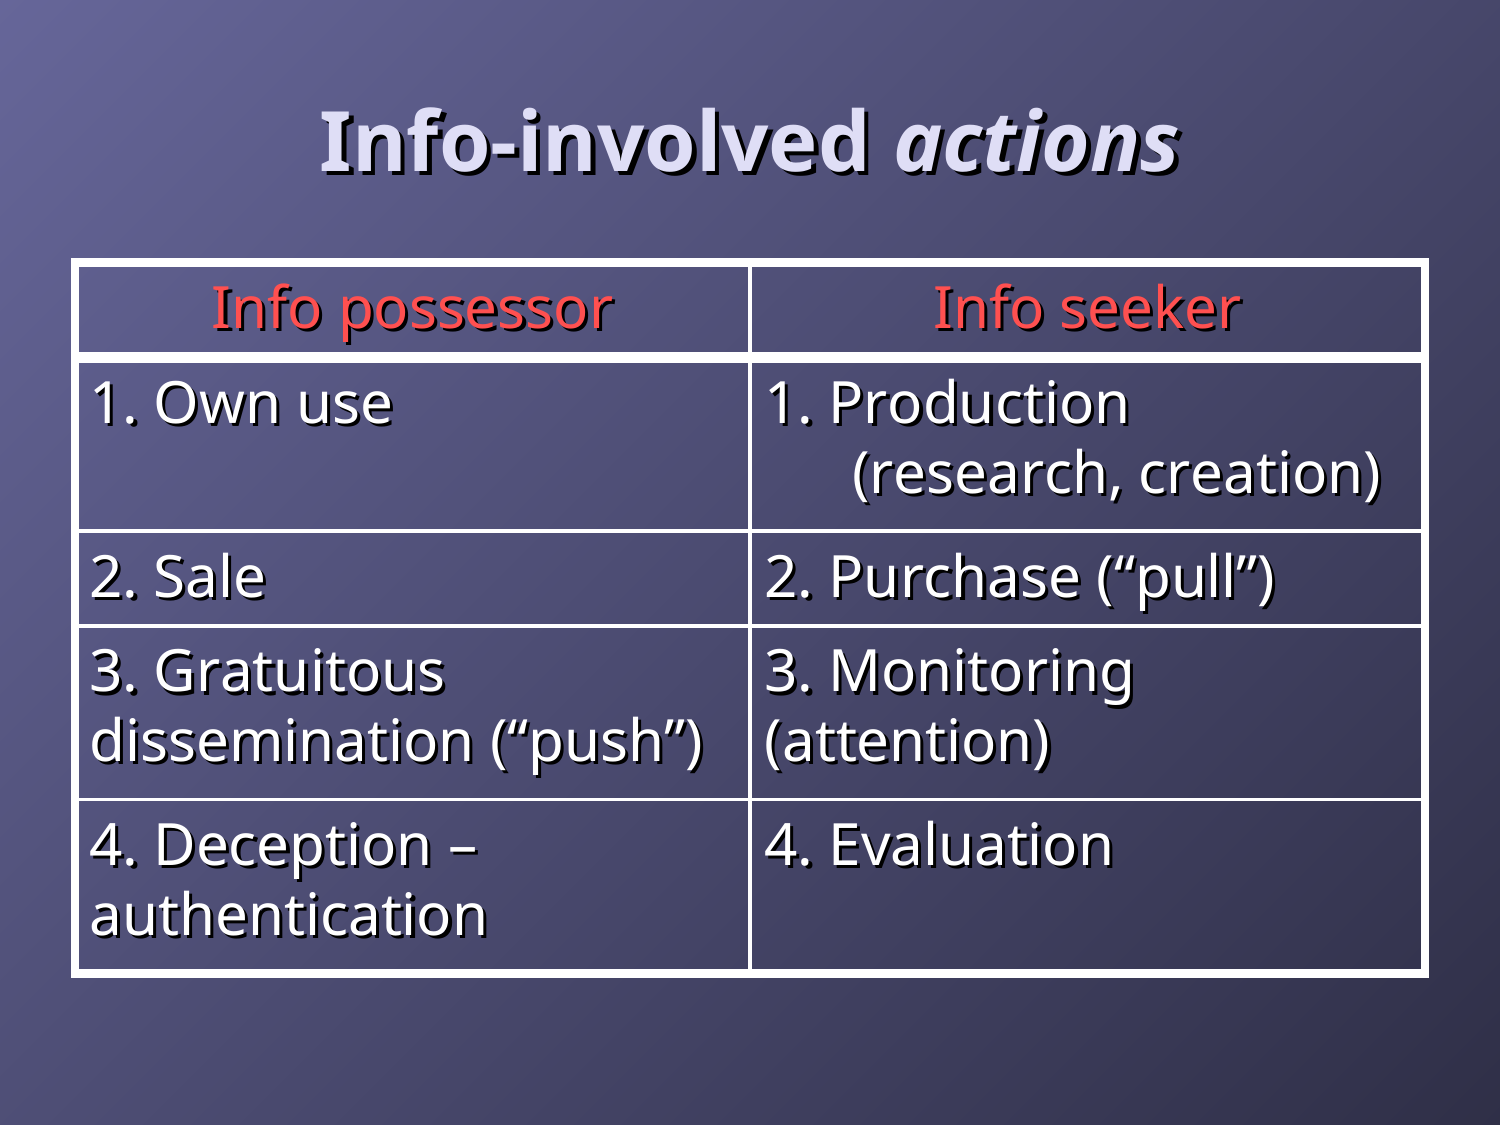

# Info-involved actions
| Info possessor | Info seeker |
| --- | --- |
| 1. Own use | 1. Production (research, creation) |
| 2. Sale | 2. Purchase (“pull”) |
| 3. Gratuitous dissemination (“push”) | 3. Monitoring (attention) |
| 4. Deception – authentication | 4. Evaluation |